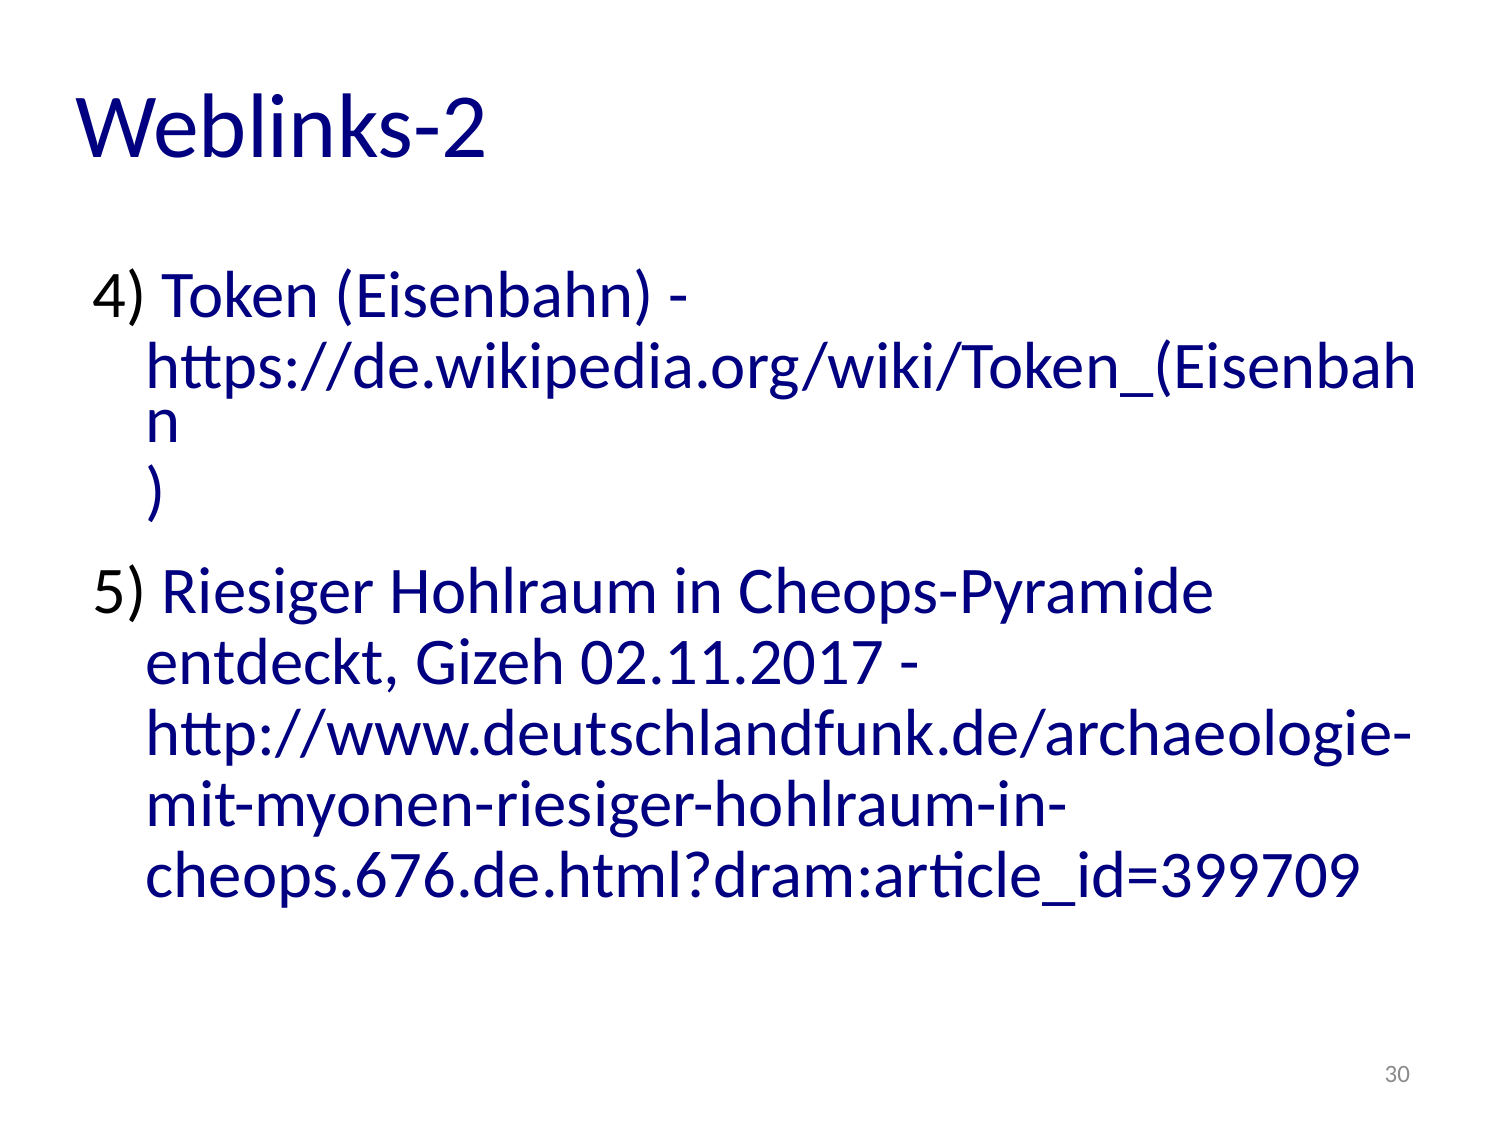

# Weblinks-2
 Token (Eisenbahn) - https://de.wikipedia.org/wiki/Token_(Eisenbahn)
 Riesiger Hohlraum in Cheops-Pyramide entdeckt, Gizeh 02.11.2017 - http://www.deutschlandfunk.de/archaeologie-mit-myonen-riesiger-hohlraum-in-cheops.676.de.html?dram:article_id=399709
Gustav Wall
30